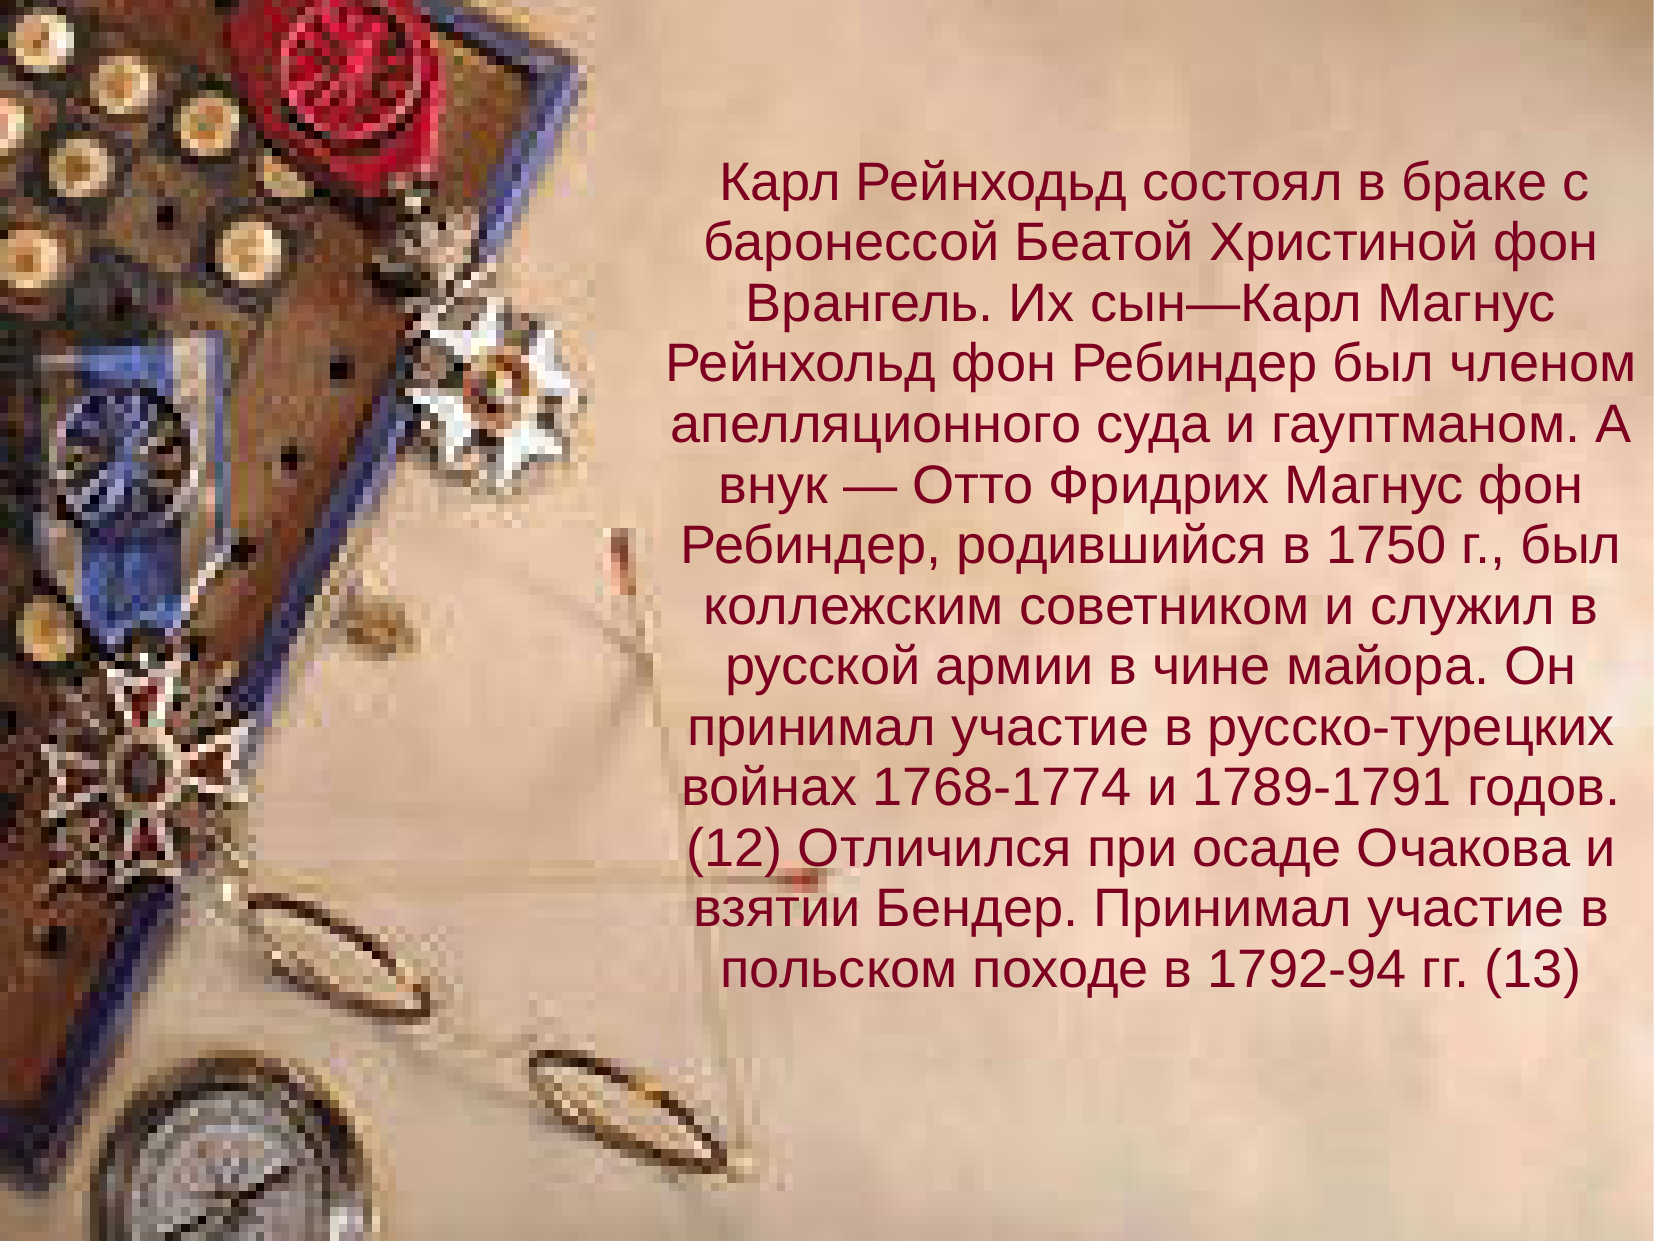

# Карл Рейнходьд состоял в браке с баронессой Беатой Христиной фон Врангель. Их сын―Карл Магнус Рейнхольд фон Ребиндер был членом апелляционного суда и гауптманом. А внук ― Отто Фридрих Магнус фон Ребиндер, родившийся в 1750 г., был коллежским советником и служил в русской армии в чине майора. Он принимал участие в русско-турецких войнах 1768-1774 и 1789-1791 годов. (12) Отличился при осаде Очакова и взятии Бендер. Принимал участие в польском походе в 1792-94 гг. (13)